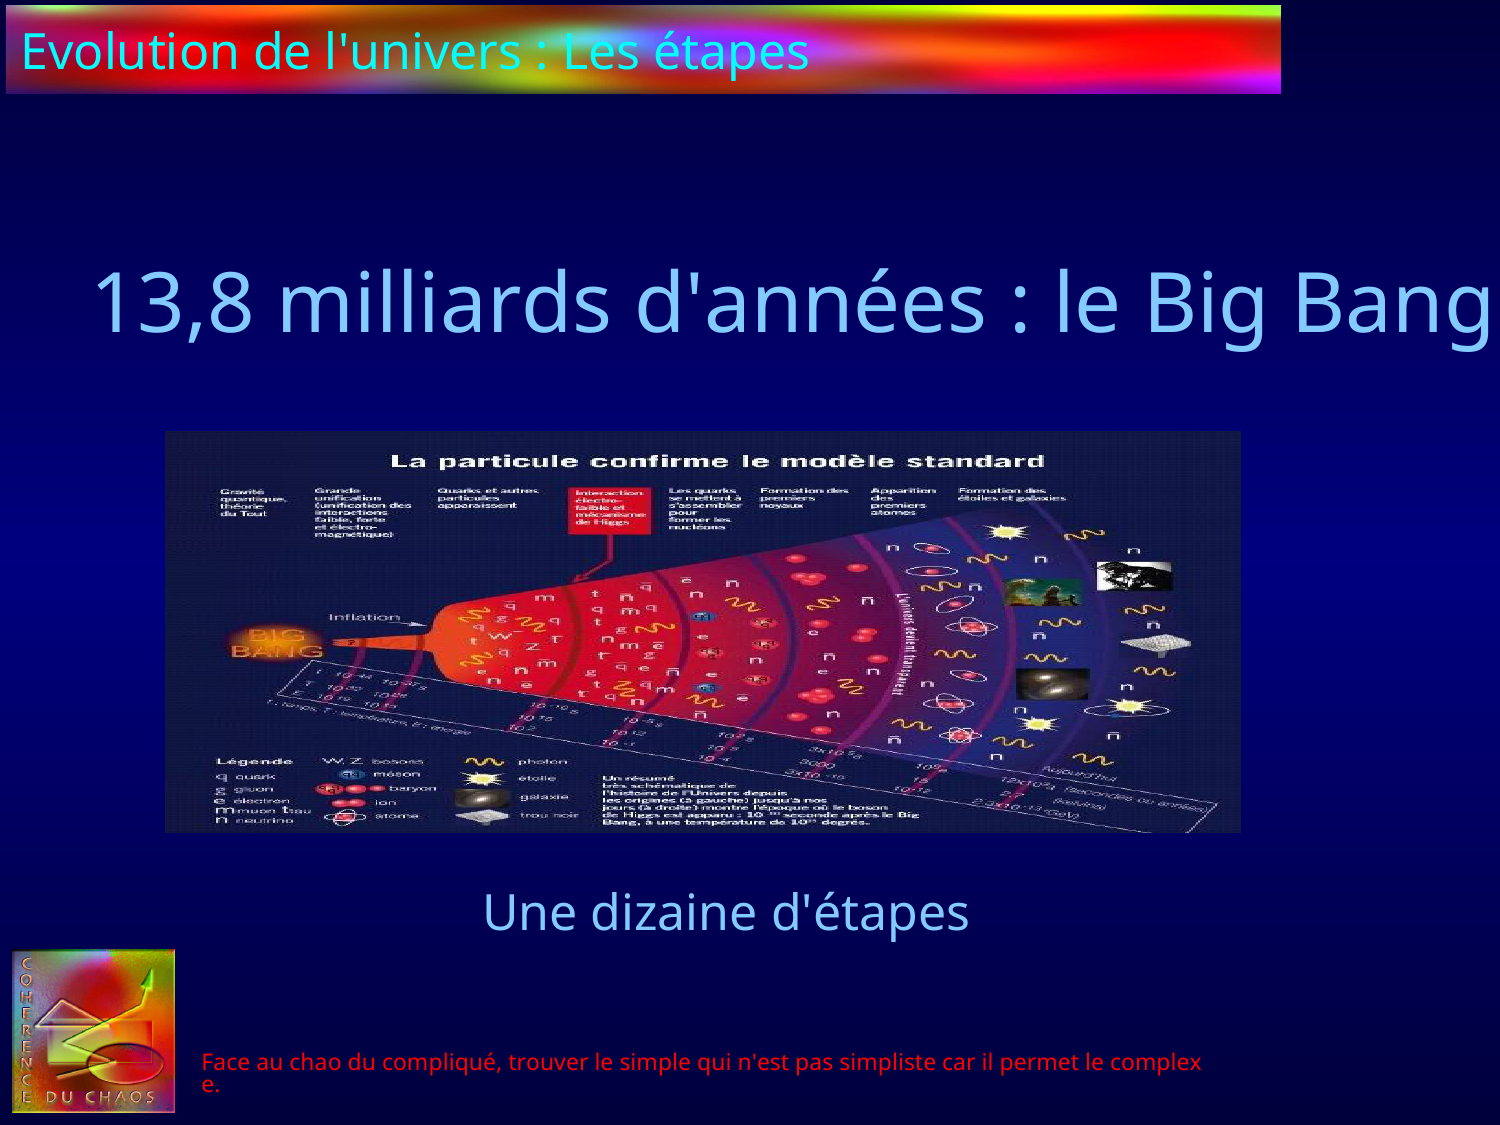

# Evolution de l'univers : Les étapes
13,8 milliards d'années : le Big Bang
Une dizaine d'étapes
Face au chao du compliqué, trouver le simple qui n'est pas simpliste car il permet le complexe.